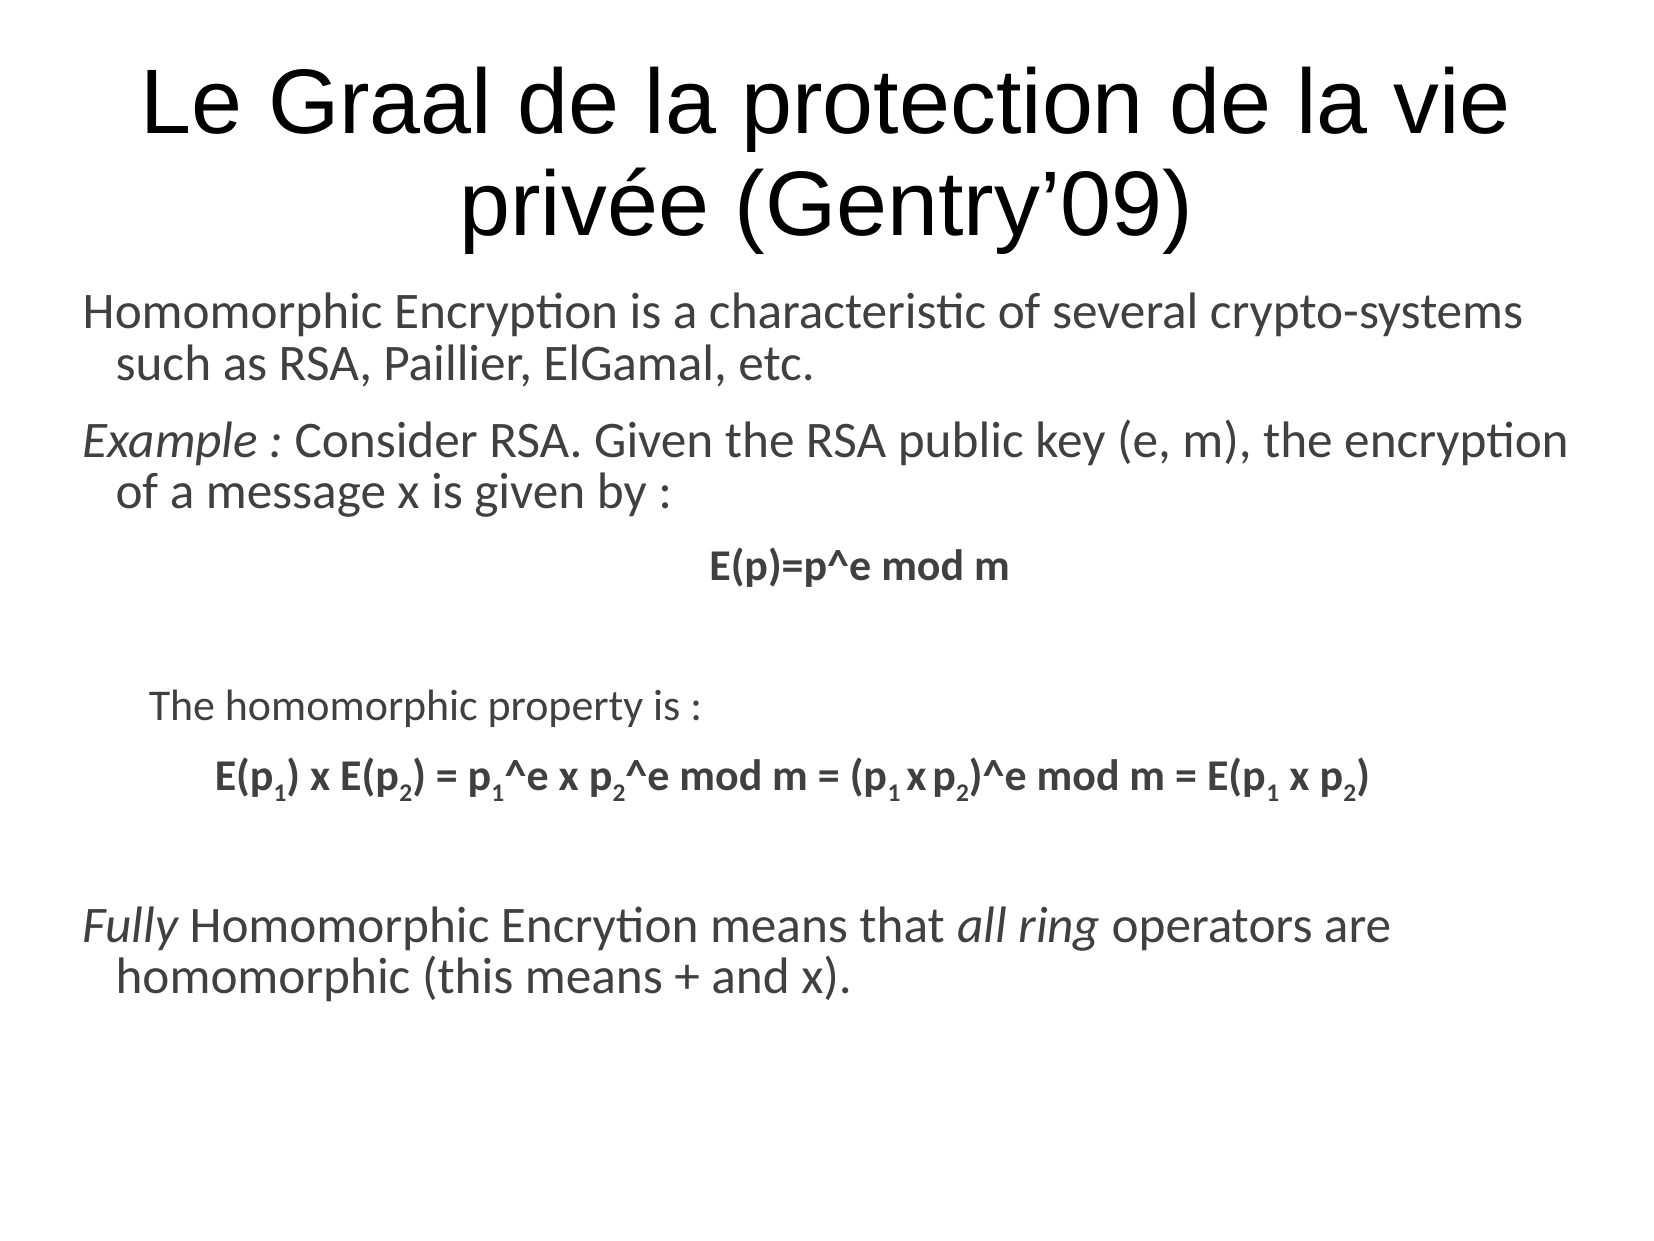

# Le Graal de la protection de la vie privée (Gentry’09)
Homomorphic Encryption is a characteristic of several crypto-systems such as RSA, Paillier, ElGamal, etc.
Example : Consider RSA. Given the RSA public key (e, m), the encryption of a message x is given by :
E(p)=p^e mod m
The homomorphic property is :
E(p1) x E(p2) = p1^e x p2^e mod m = (p1 x p2)^e mod m = E(p1 x p2)
Fully Homomorphic Encrytion means that all ring operators are homomorphic (this means + and x).